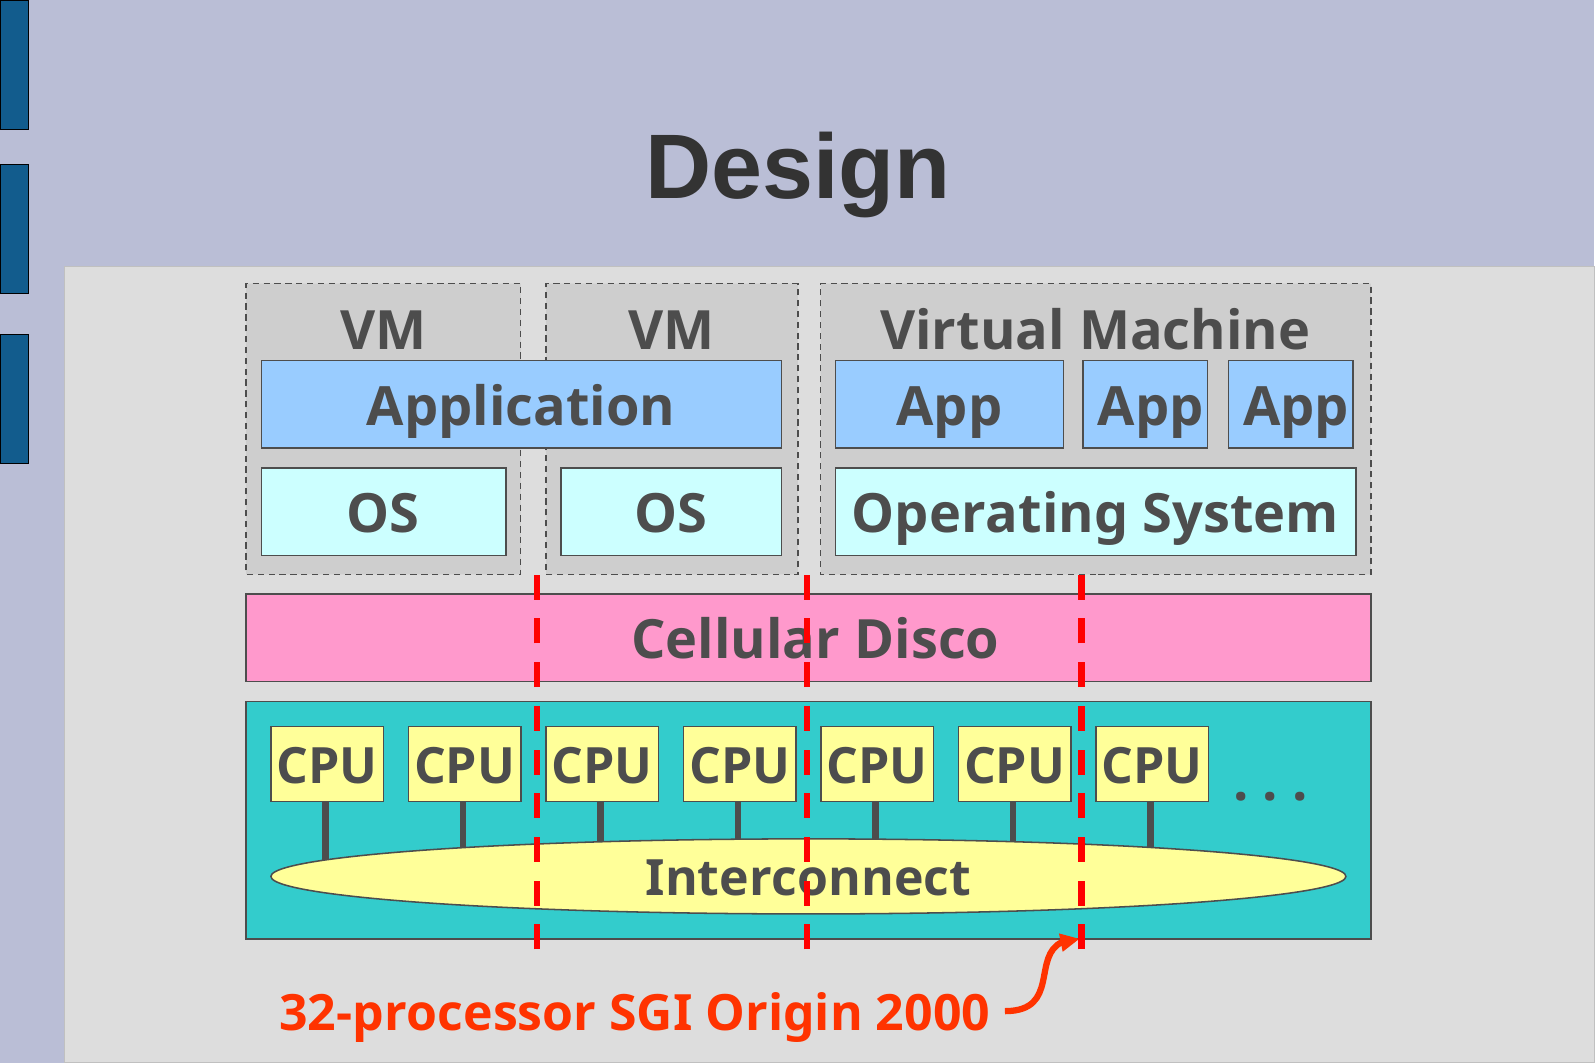

# Design
VM
VM
Virtual Machine
Application
App
App
App
OS
OS
Operating System
 Cellular Disco
CPU
CPU
CPU
CPU
CPU
CPU
CPU
. . .
Interconnect
32-processor SGI Origin 2000